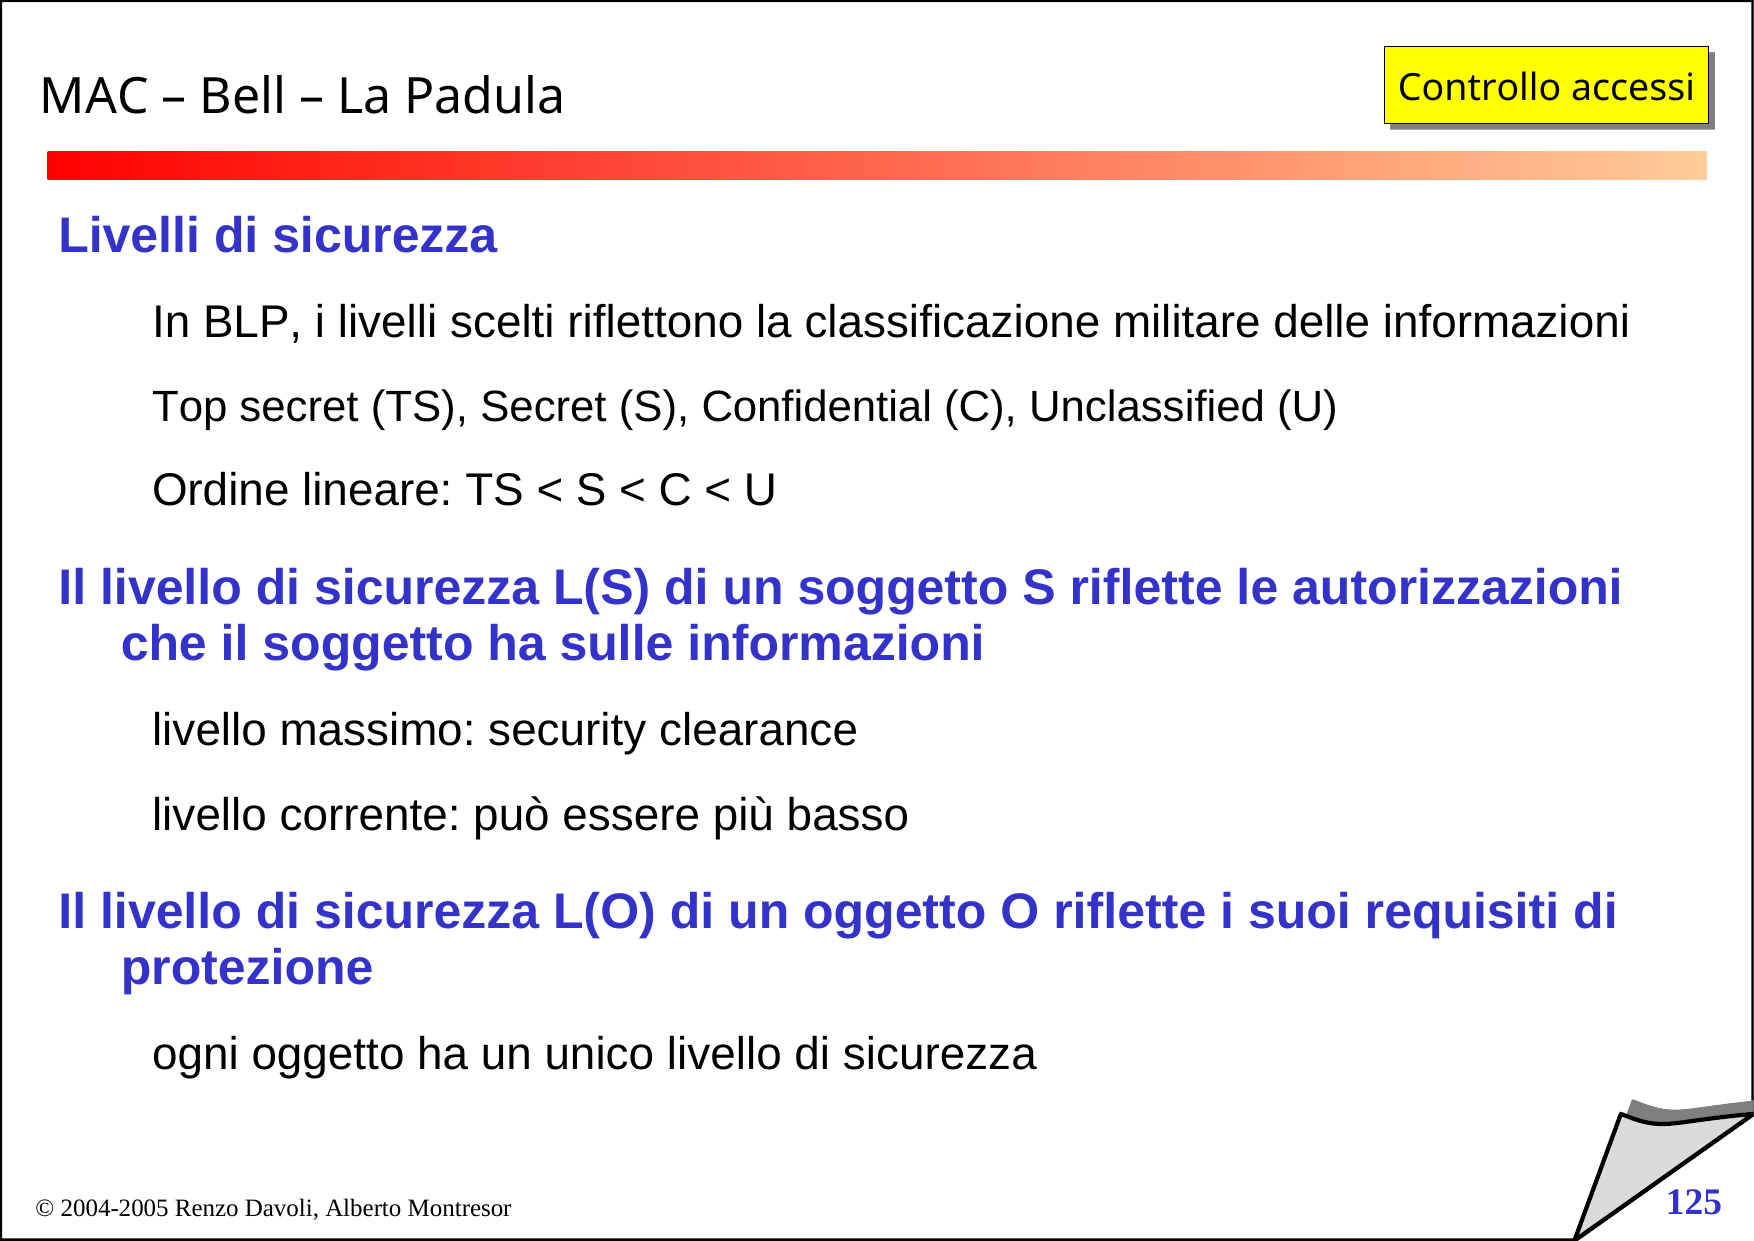

Controllo accessi
# MAC – Bell – La Padula
Livelli di sicurezza
In BLP, i livelli scelti riflettono la classificazione militare delle informazioni
Top secret (TS), Secret (S), Confidential (C), Unclassified (U)
Ordine lineare: TS < S < C < U
Il livello di sicurezza L(S) di un soggetto S riflette le autorizzazioni che il soggetto ha sulle informazioni
livello massimo: security clearance
livello corrente: può essere più basso
Il livello di sicurezza L(O) di un oggetto O riflette i suoi requisiti di protezione
ogni oggetto ha un unico livello di sicurezza